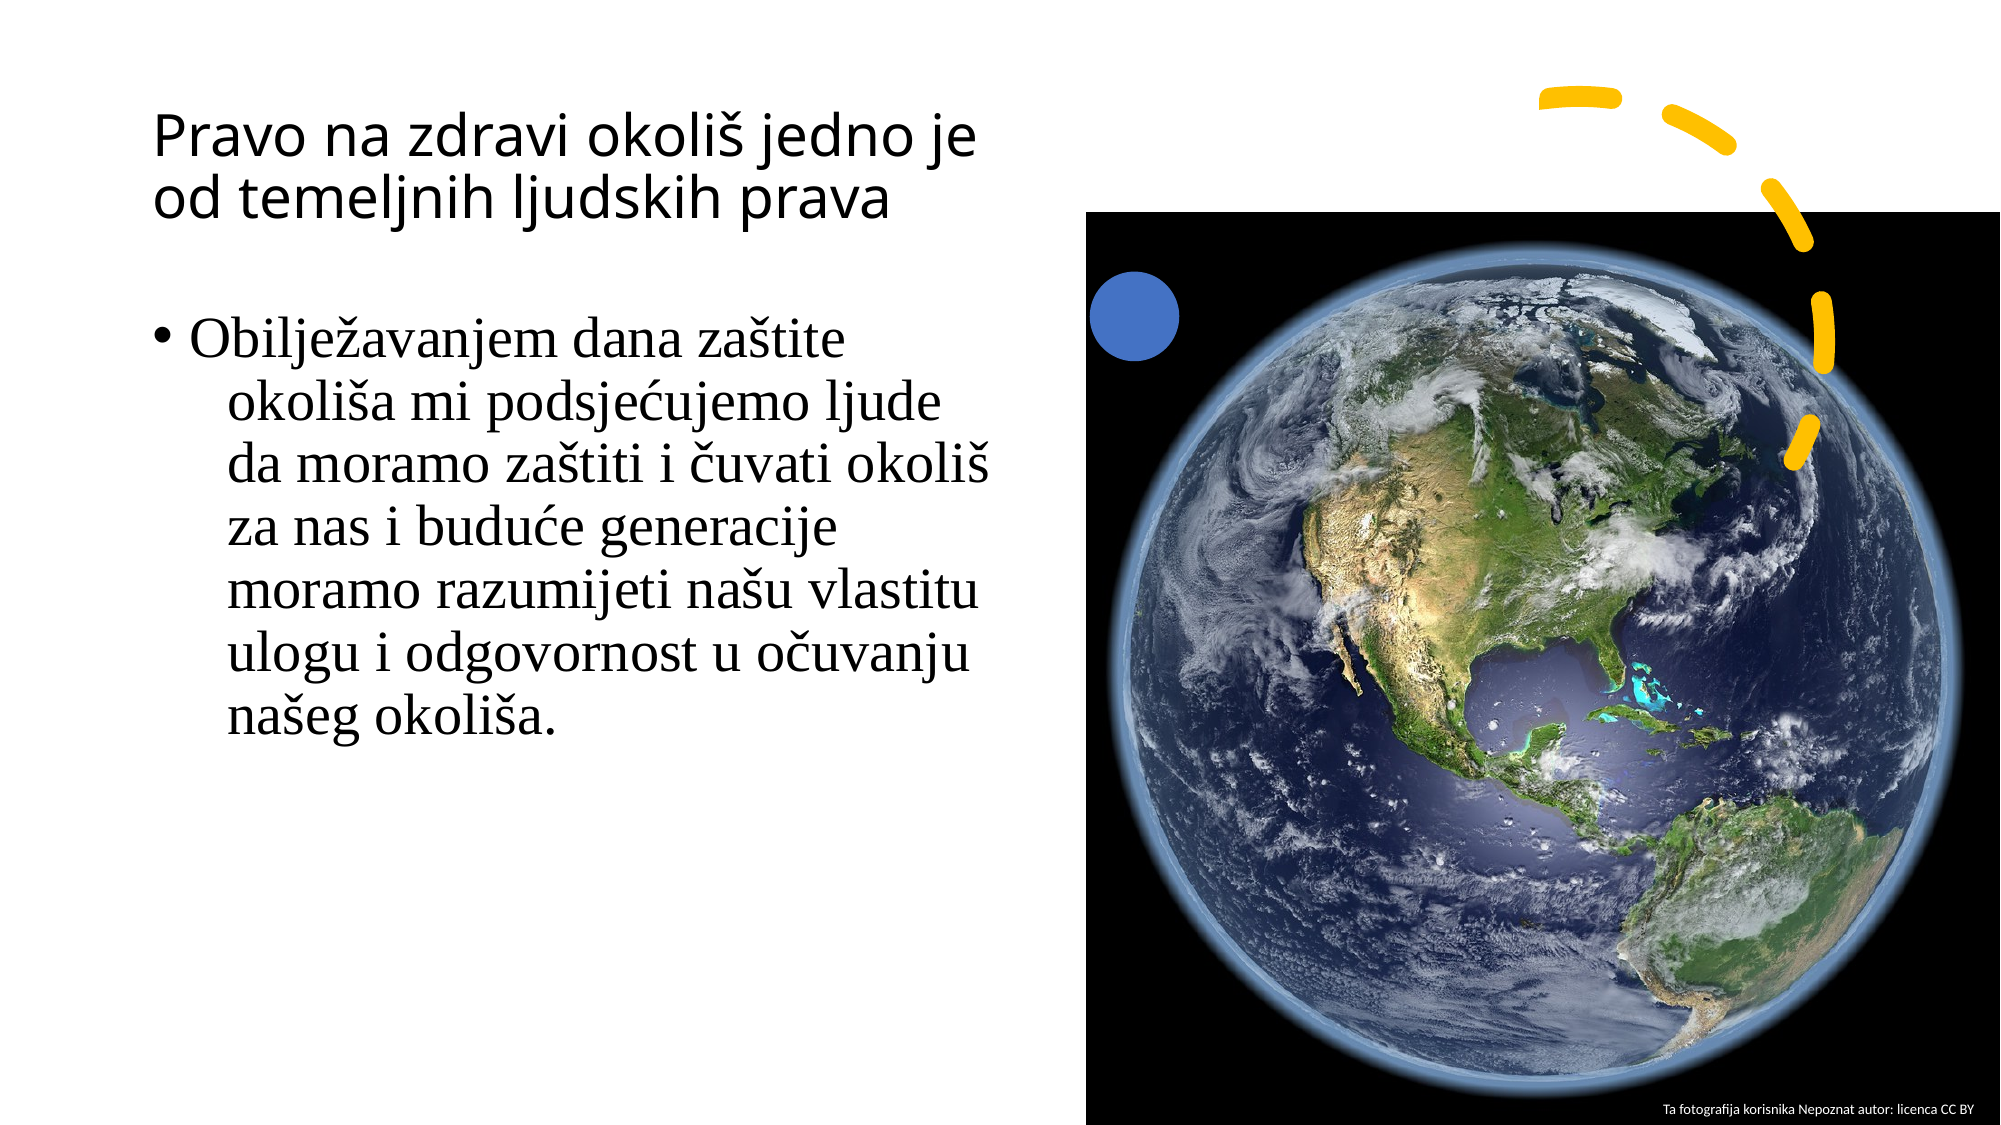

# Pravo na zdravi okoliš jedno je od temeljnih ljudskih prava
Obilježavanjem dana zaštite okoliša mi podsjećujemo ljude da moramo zaštiti i čuvati okoliš za nas i buduće generacije moramo razumijeti našu vlastitu ulogu i odgovornost u očuvanju našeg okoliša.
Ta fotografija korisnika Nepoznat autor: licenca CC BY